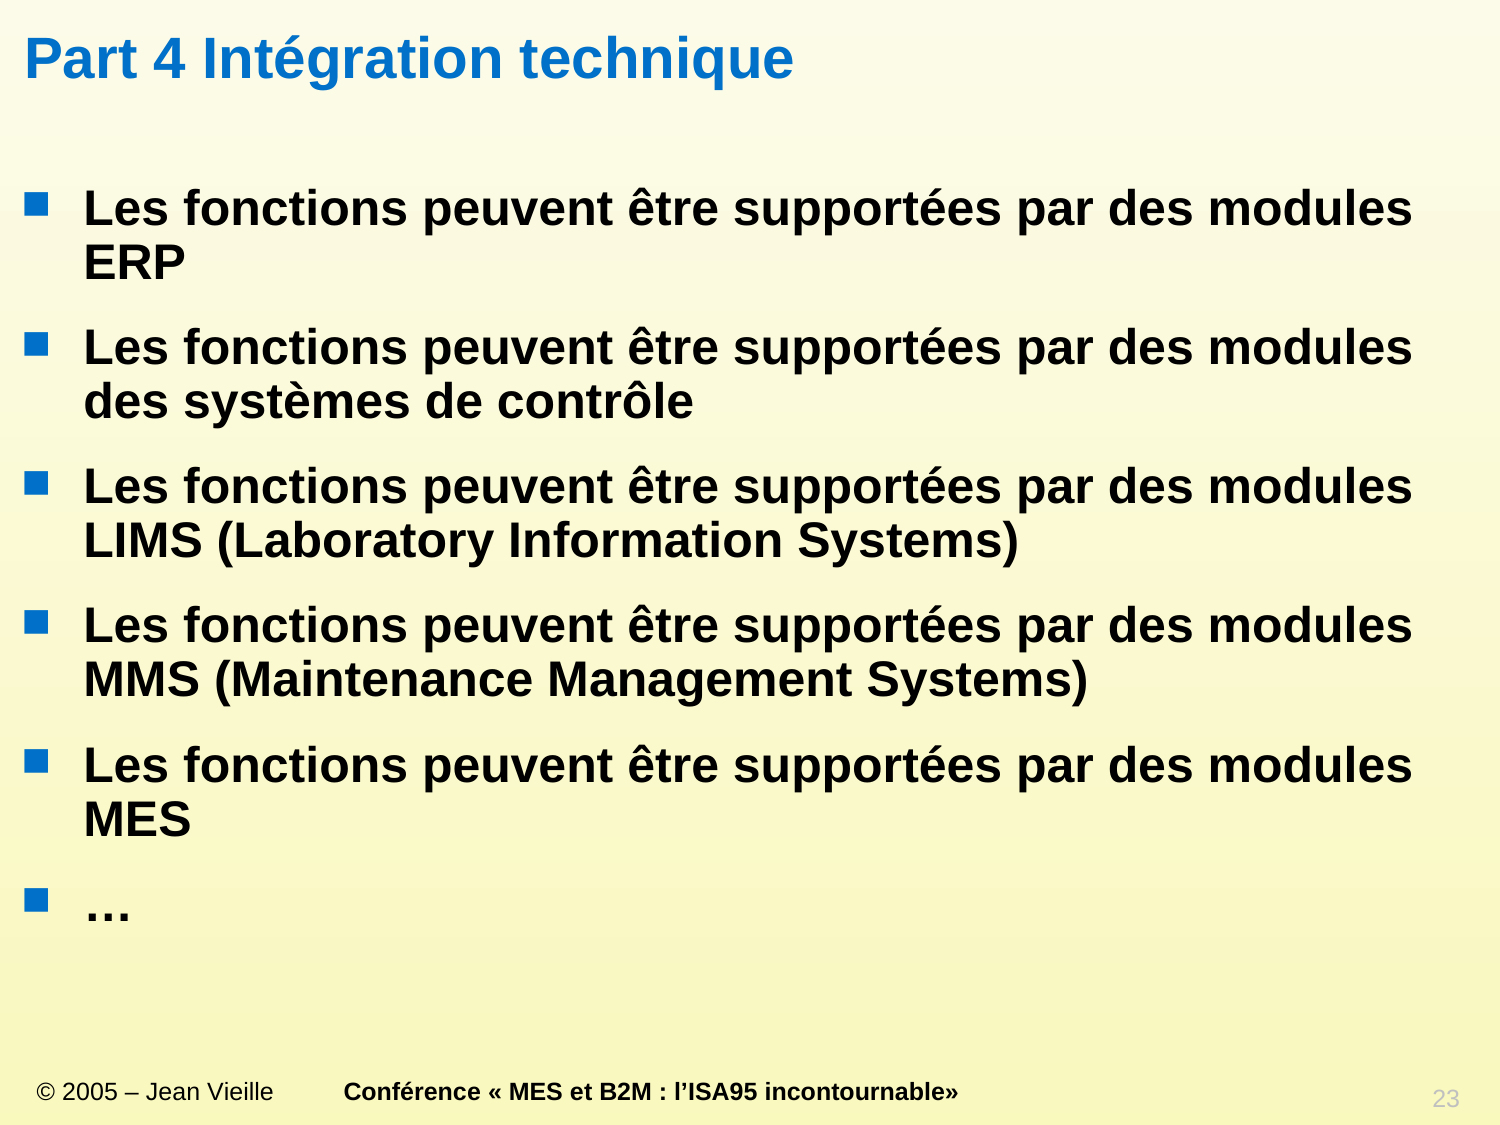

# Part 4 Intégration technique
Les fonctions peuvent être supportées par des modules ERP
Les fonctions peuvent être supportées par des modules des systèmes de contrôle
Les fonctions peuvent être supportées par des modules LIMS (Laboratory Information Systems)
Les fonctions peuvent être supportées par des modules MMS (Maintenance Management Systems)
Les fonctions peuvent être supportées par des modules MES
…